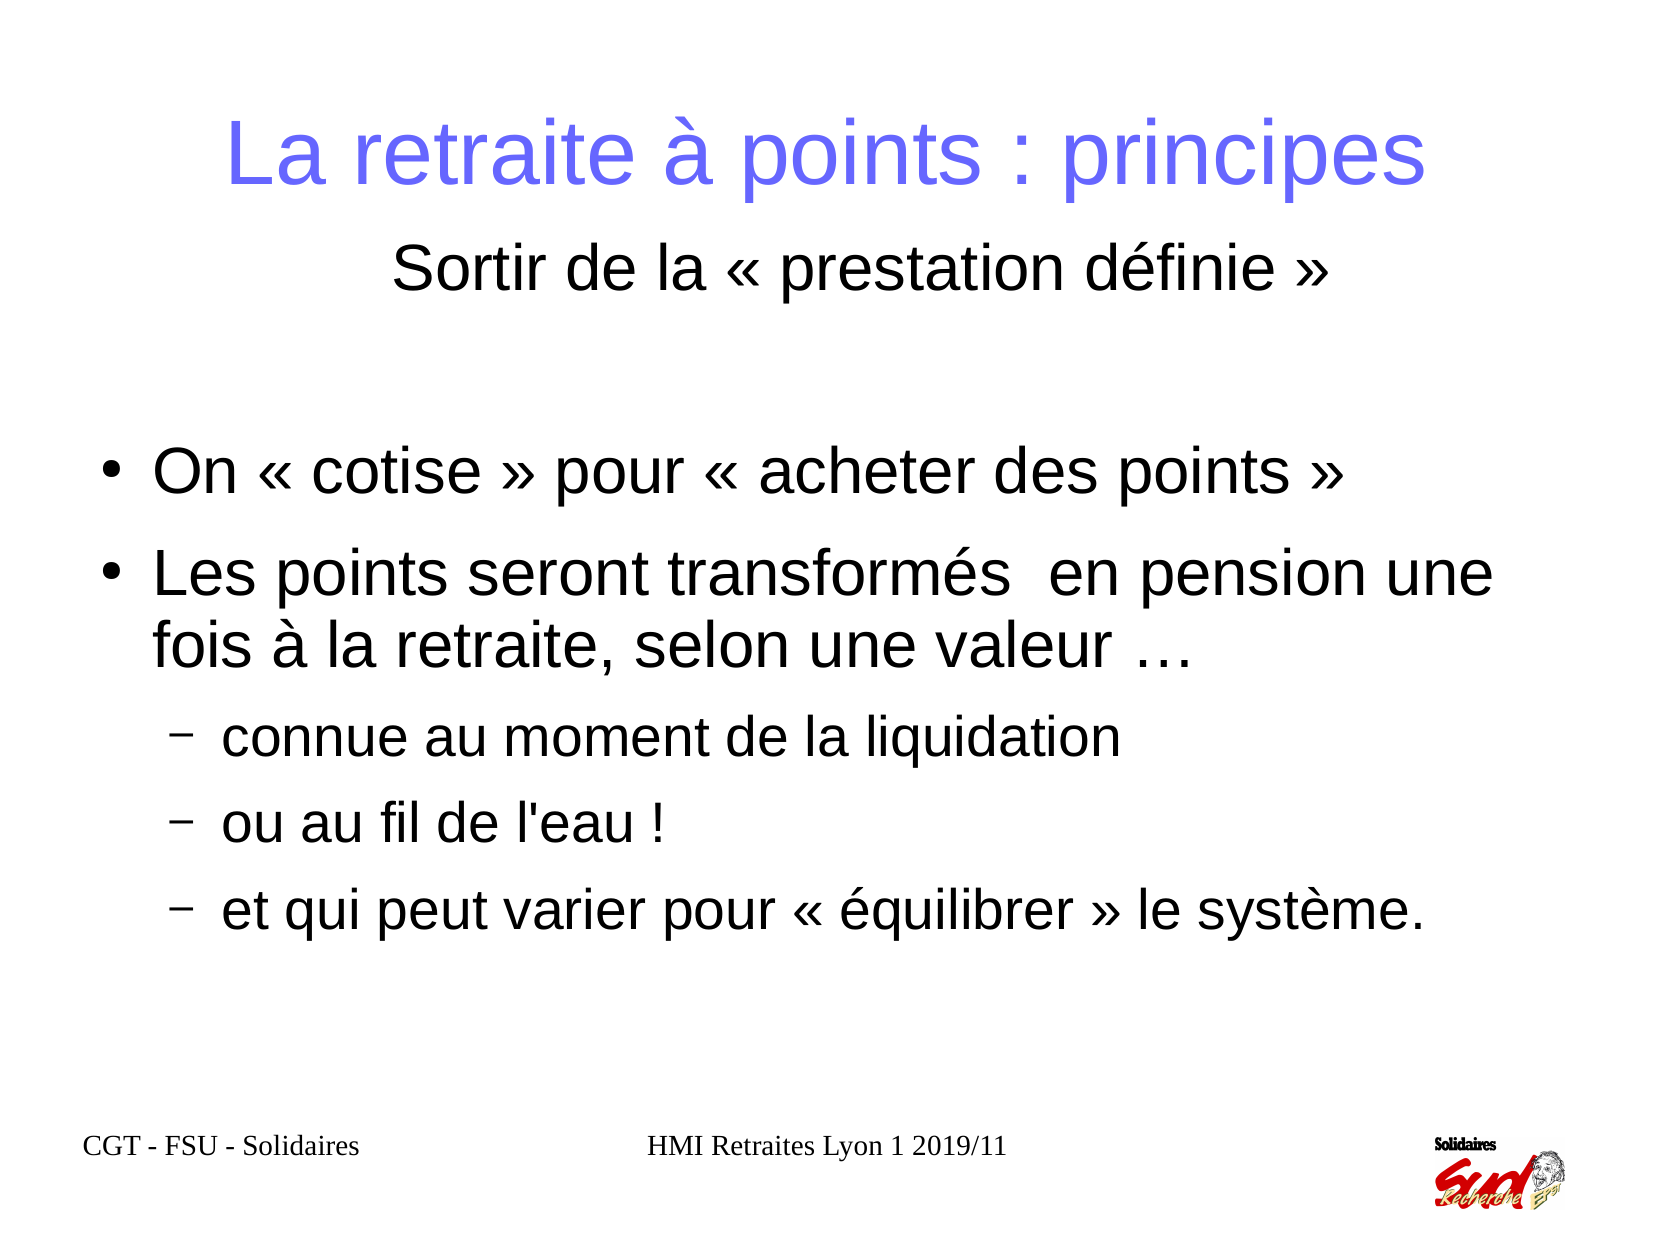

# La retraite à points : principes
Sortir de la « prestation définie »
On « cotise » pour « acheter des points »
Les points seront transformés en pension une fois à la retraite, selon une valeur …
connue au moment de la liquidation
ou au fil de l'eau !
et qui peut varier pour « équilibrer » le système.
CGT - FSU - Solidaires
HMI Retraites Lyon 1 2019/11